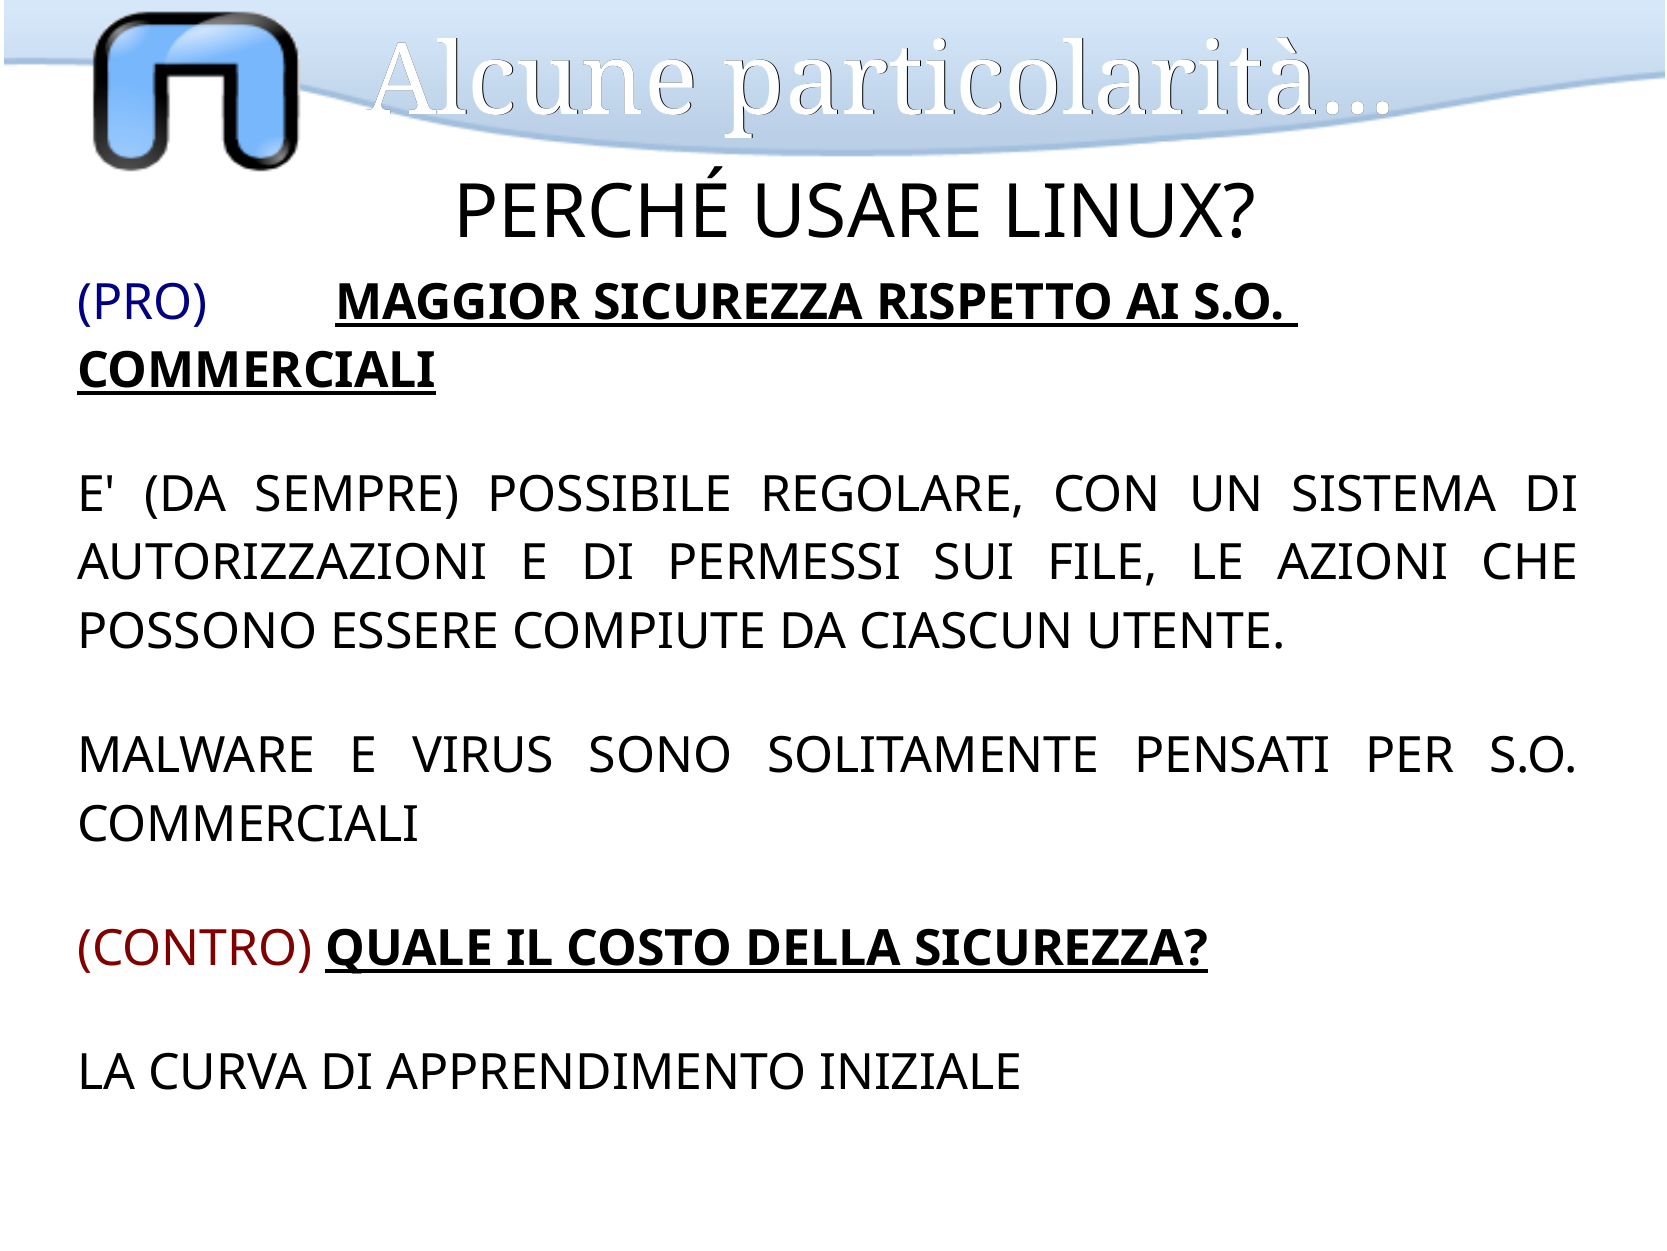

Alcune particolarità...
# PERCHÉ USARE LINUX?
(PRO) 	 MAGGIOR SICUREZZA RISPETTO AI S.O. 		 COMMERCIALI
E' (DA SEMPRE) POSSIBILE REGOLARE, CON UN SISTEMA DI AUTORIZZAZIONI E DI PERMESSI SUI FILE, LE AZIONI CHE POSSONO ESSERE COMPIUTE DA CIASCUN UTENTE.
MALWARE E VIRUS SONO SOLITAMENTE PENSATI PER S.O. COMMERCIALI
(CONTRO) QUALE IL COSTO DELLA SICUREZZA?
LA CURVA DI APPRENDIMENTO INIZIALE